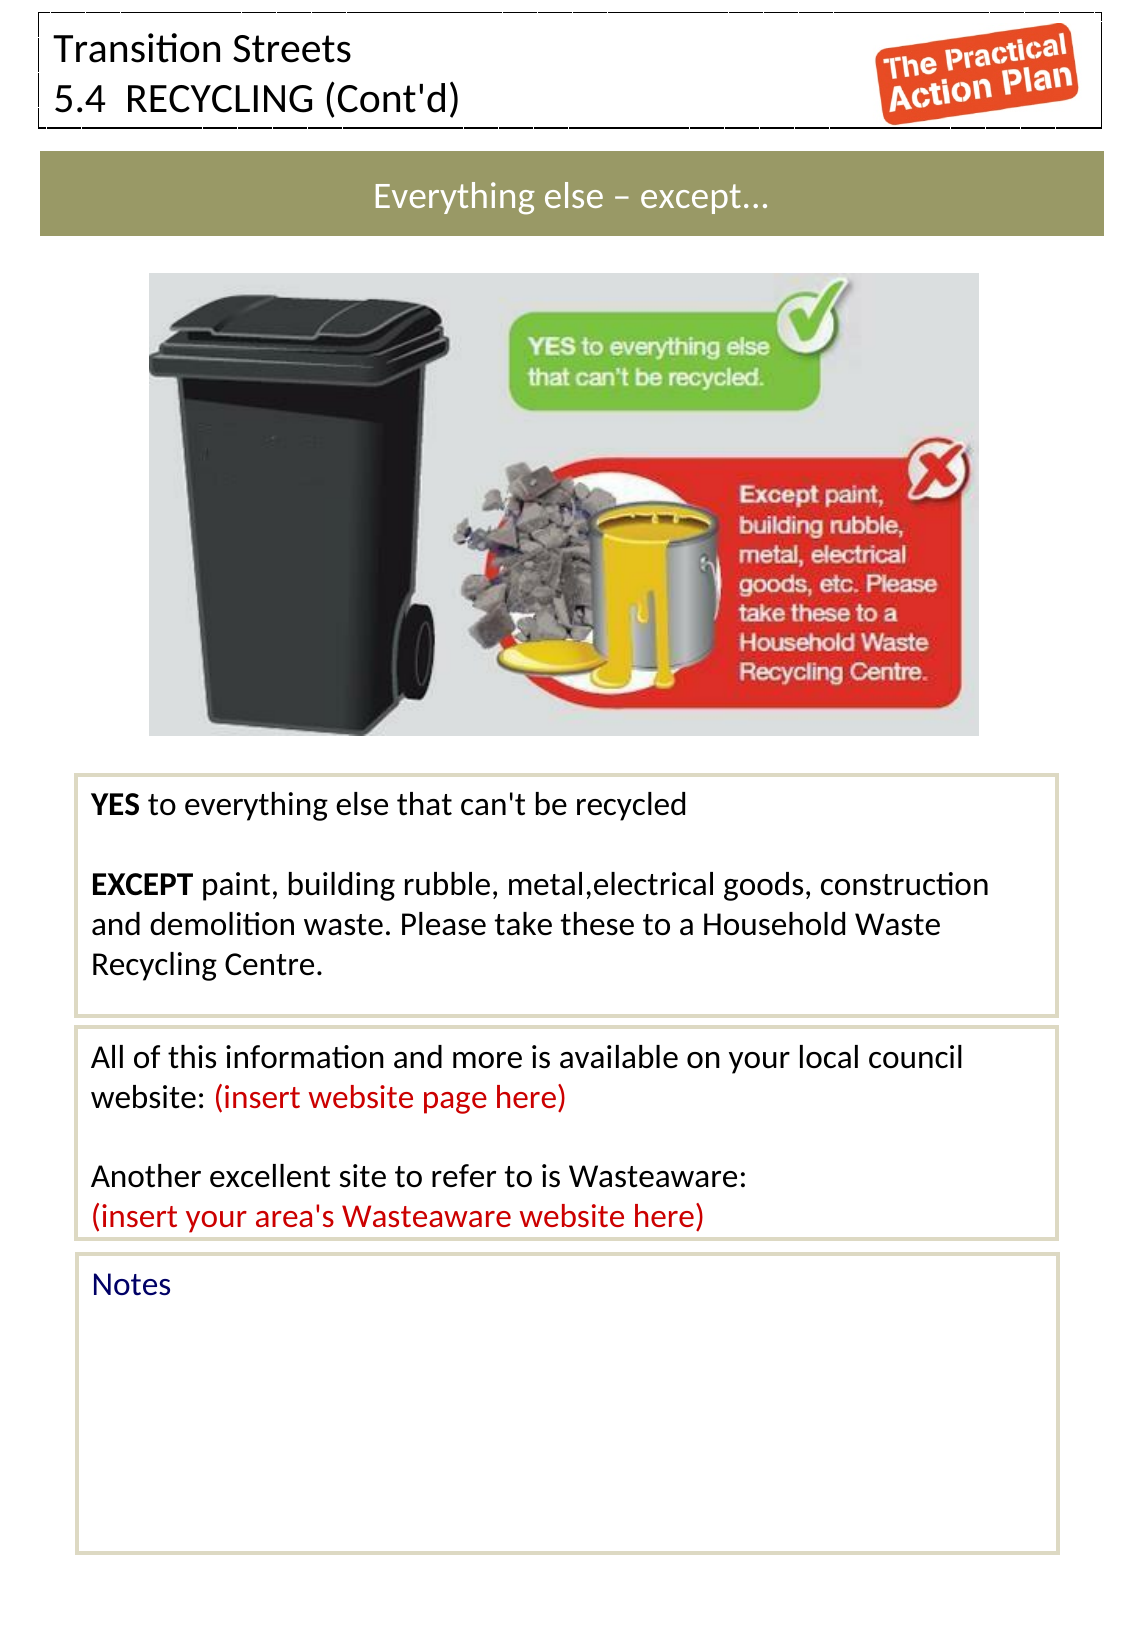

Transition Streets
5.4 RECYCLING (Cont'd)
Everything else – except...
YES to everything else that can't be recycled
EXCEPT paint, building rubble, metal,electrical goods, construction and demolition waste. Please take these to a Household Waste Recycling Centre.
All of this information and more is available on your local council website: (insert website page here)
Another excellent site to refer to is Wasteaware:
(insert your area's Wasteaware website here)
Notes